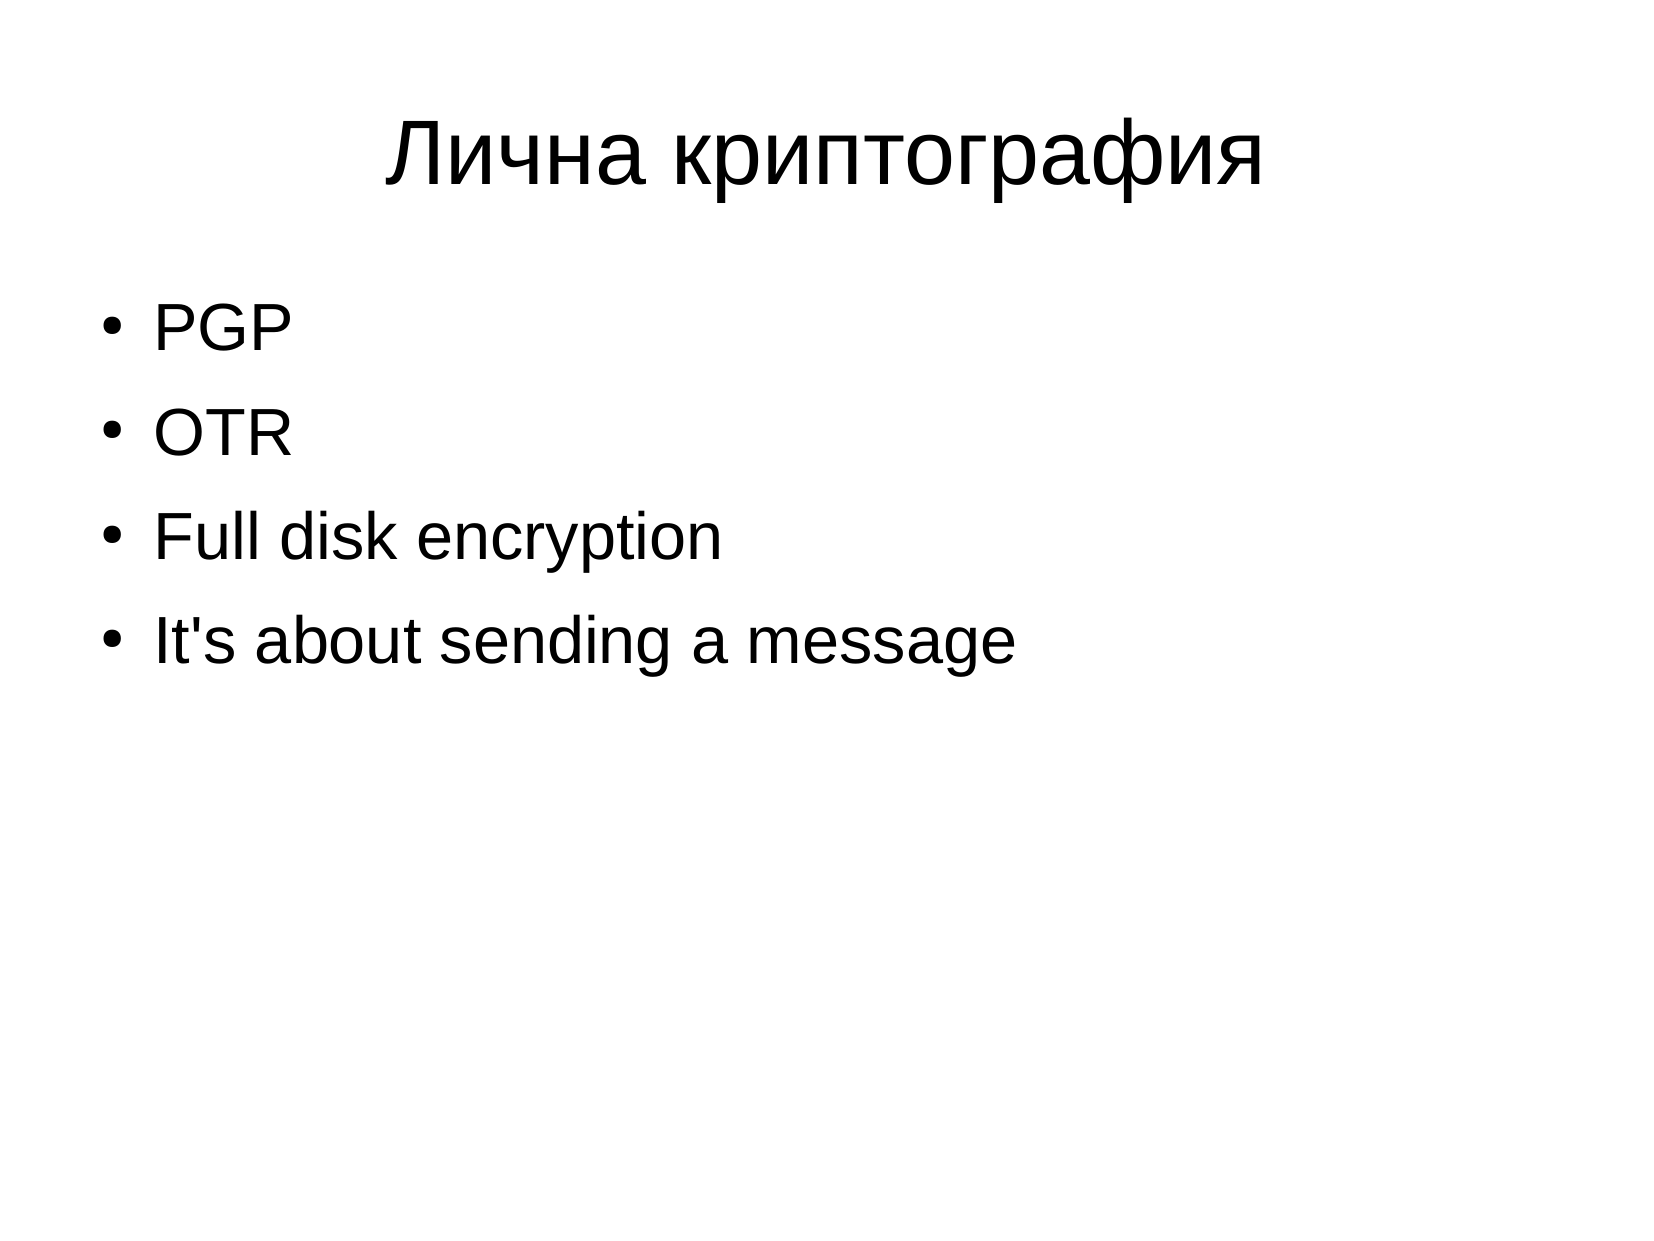

# Лична криптография
PGP
OTR
Full disk encryption
It's about sending a message